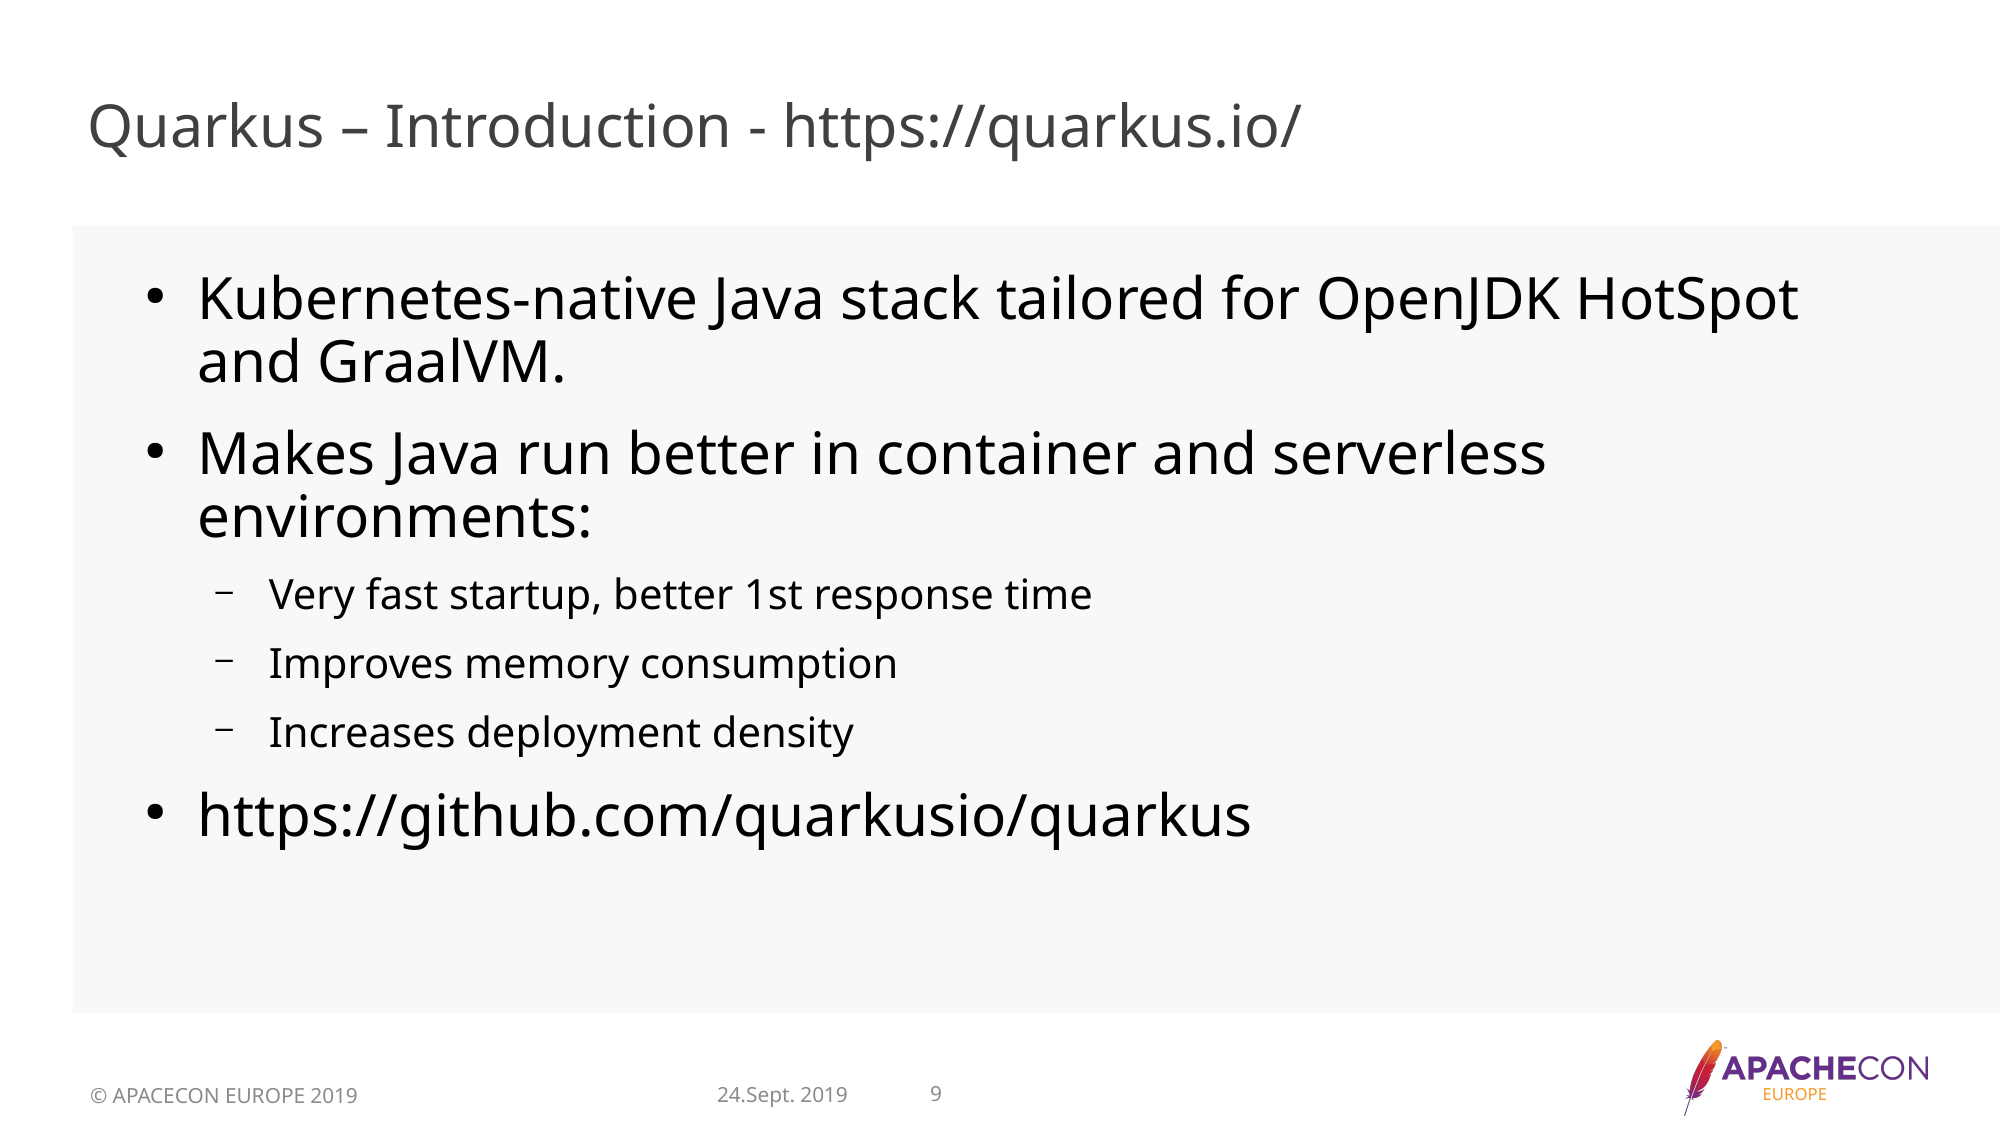

# Quarkus – Introduction - https://quarkus.io/
Kubernetes-native Java stack tailored for OpenJDK HotSpot and GraalVM.
Makes Java run better in container and serverless environments:
Very fast startup, better 1st response time
Improves memory consumption
Increases deployment density
https://github.com/quarkusio/quarkus
© APACECON EUROPE 2019
24.Sept. 2019